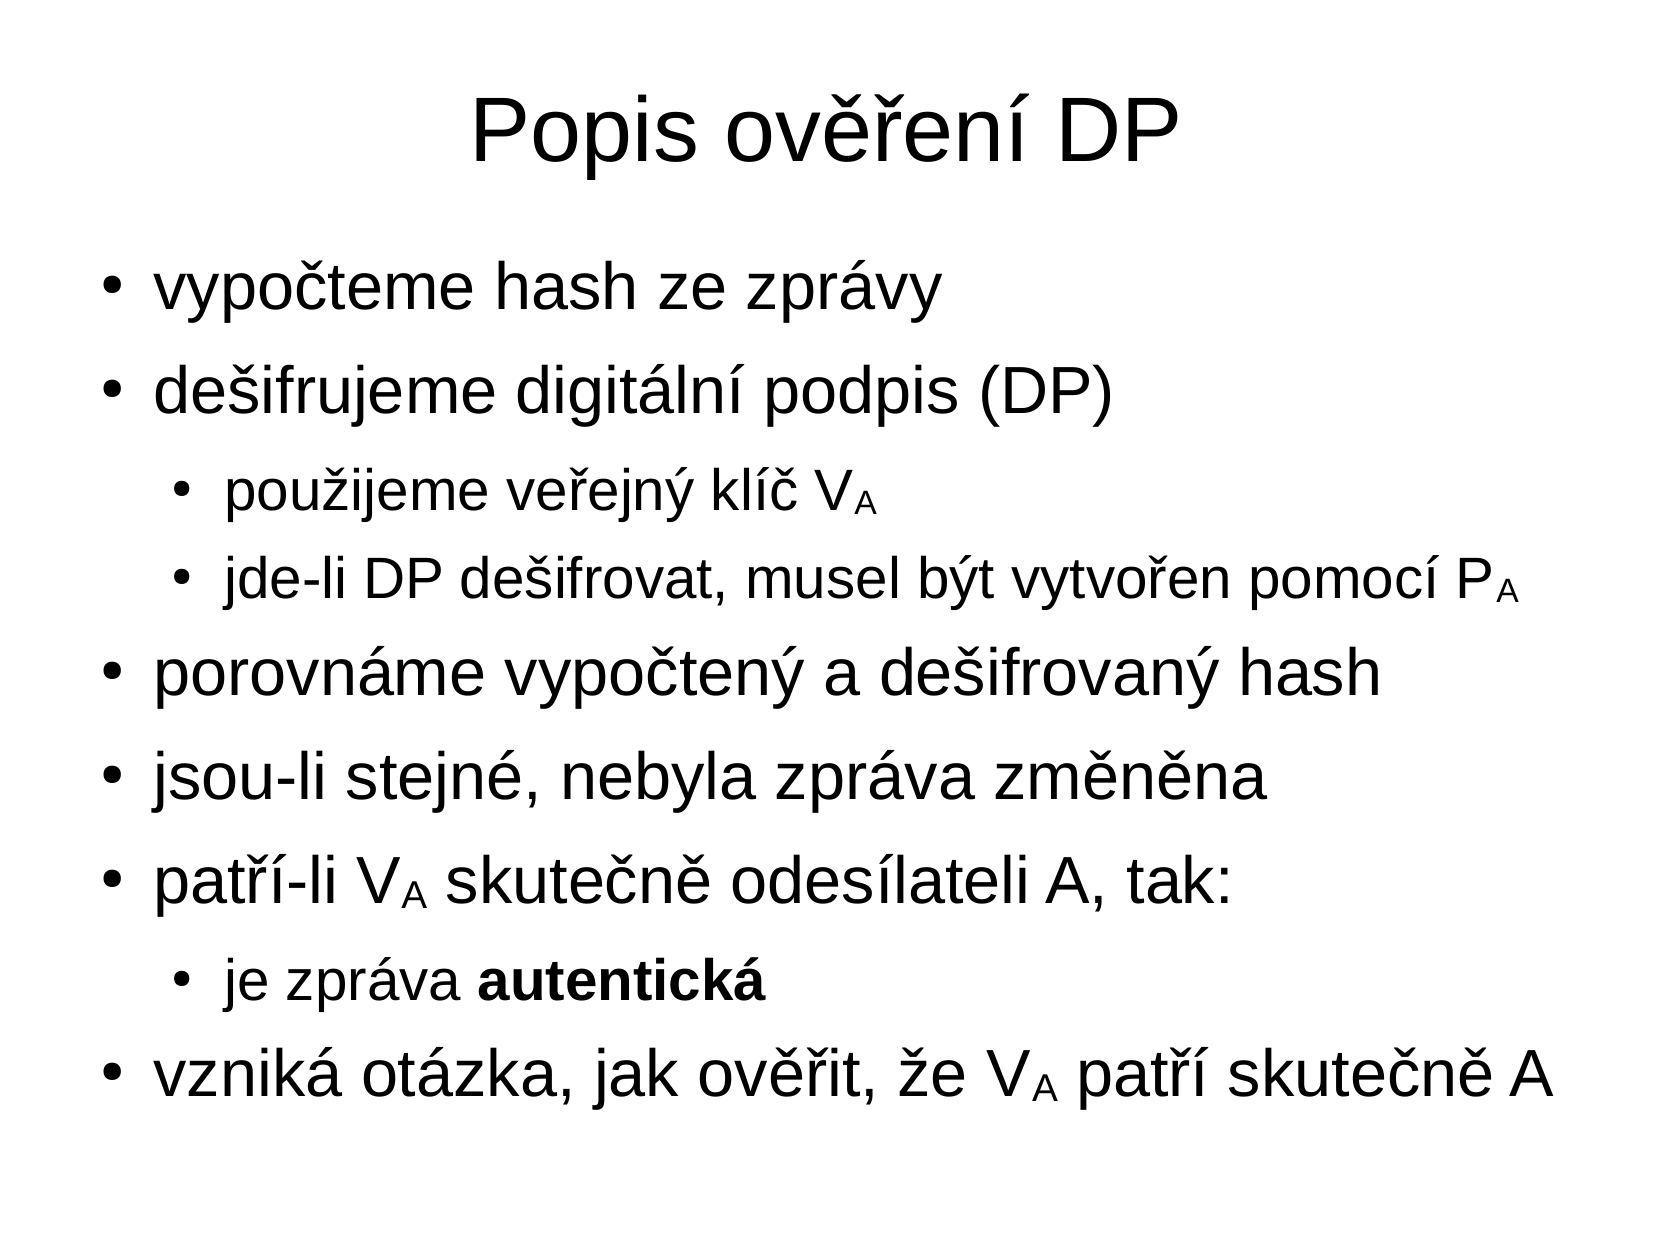

# Popis ověření DP
vypočteme hash ze zprávy
dešifrujeme digitální podpis (DP)
použijeme veřejný klíč VA
jde-li DP dešifrovat, musel být vytvořen pomocí PA
porovnáme vypočtený a dešifrovaný hash
jsou-li stejné, nebyla zpráva změněna
patří-li VA skutečně odesílateli A, tak:
je zpráva autentická
vzniká otázka, jak ověřit, že VA patří skutečně A